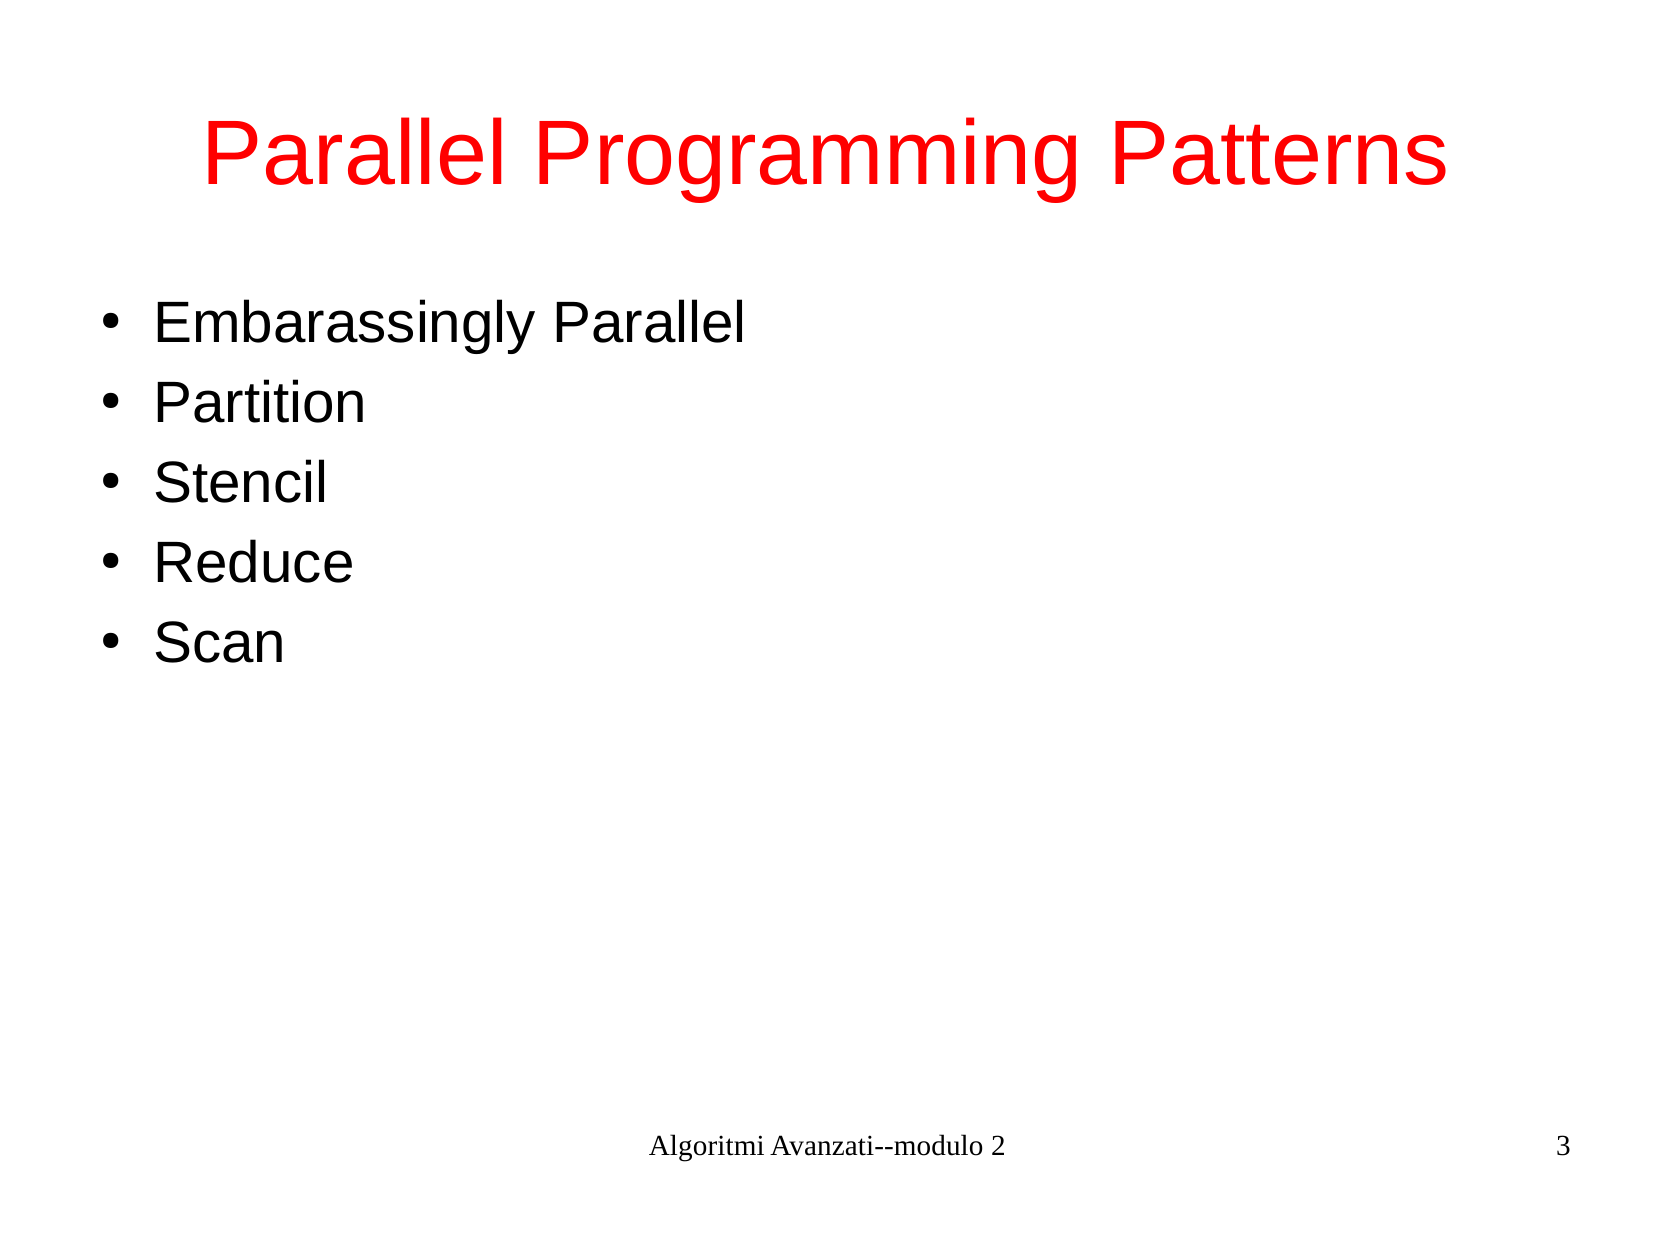

# Parallel Programming Patterns
Embarassingly Parallel
Partition
Stencil
Reduce
Scan
Algoritmi Avanzati--modulo 2
3